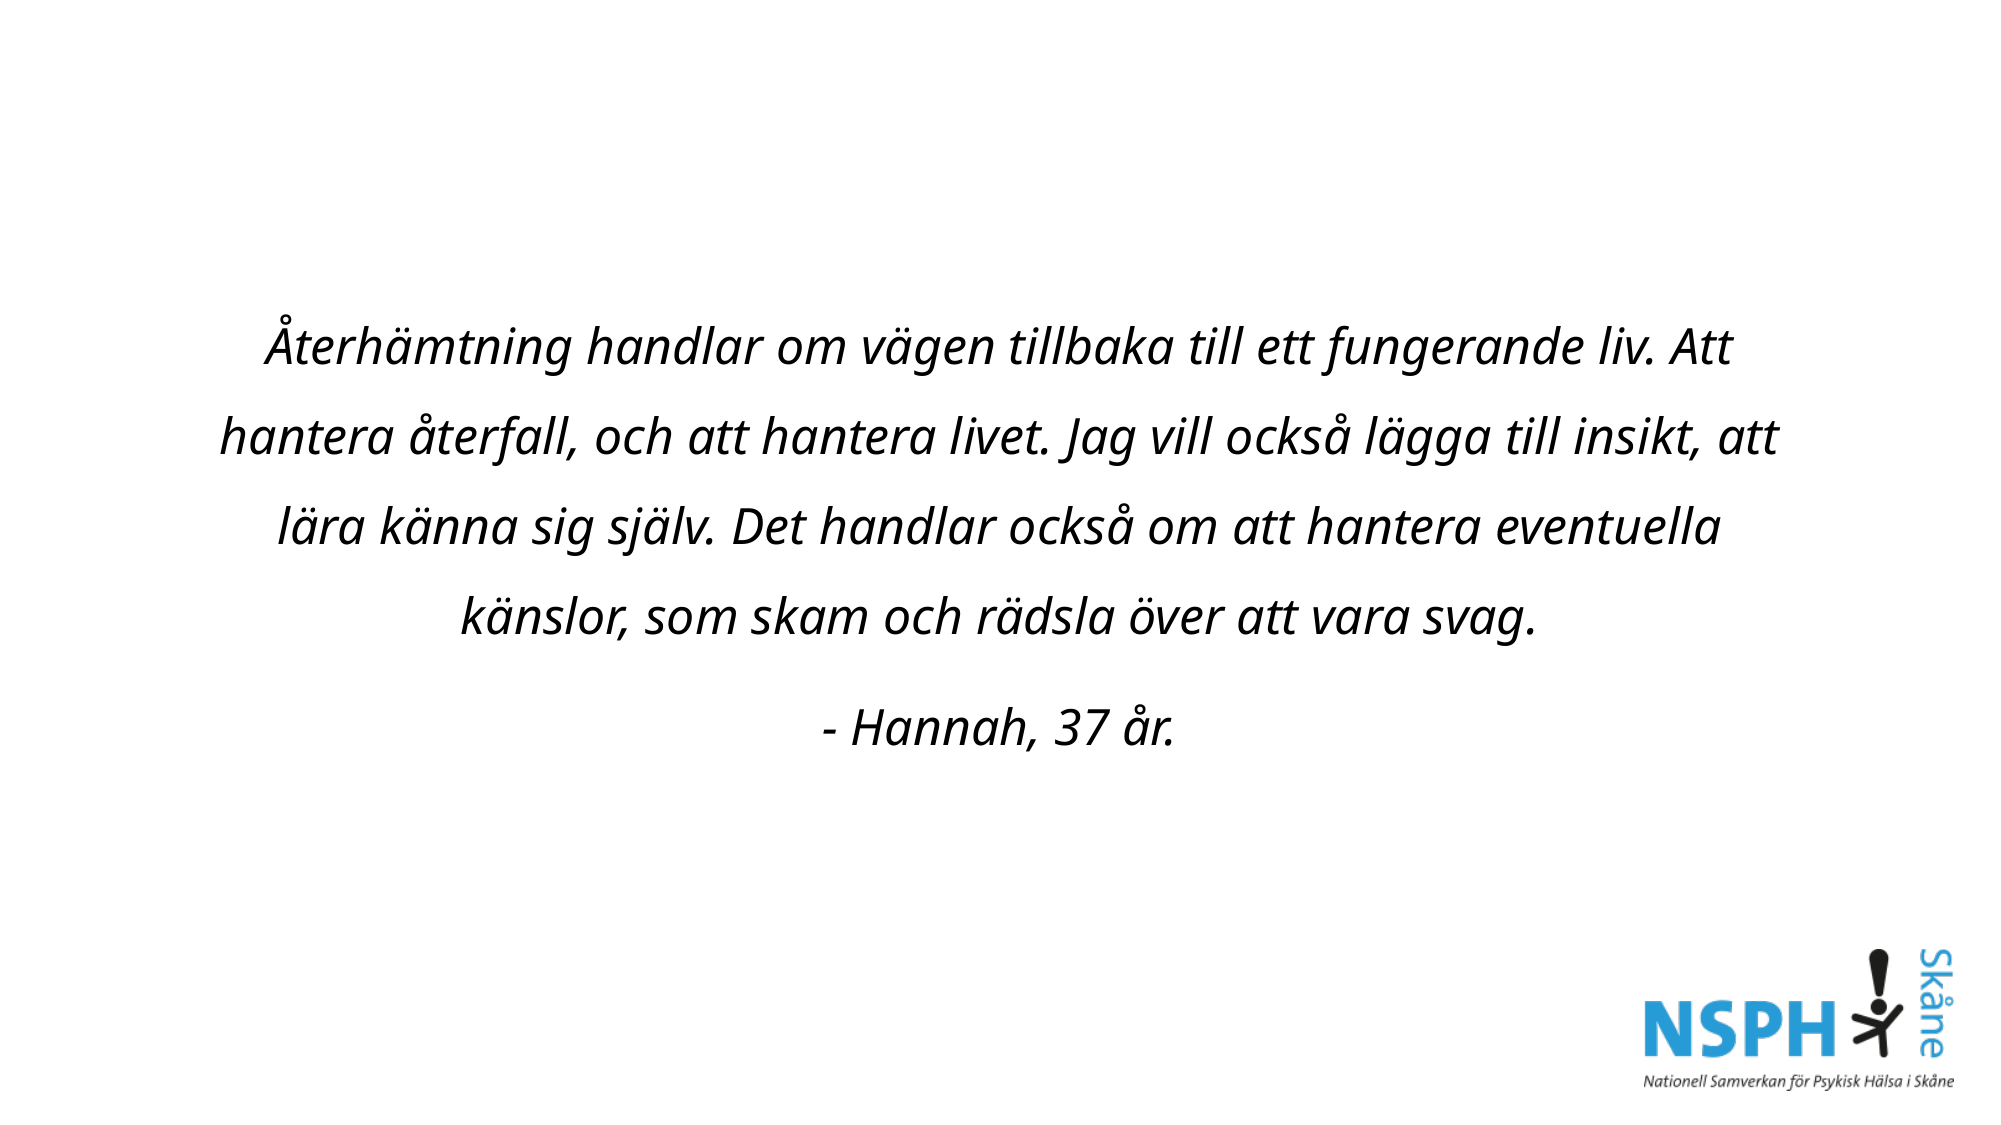

# Återhämtning handlar om vägen tillbaka till ett fungerande liv. Att hantera återfall, och att hantera livet. Jag vill också lägga till insikt, att lära känna sig själv. Det handlar också om att hantera eventuella känslor, som skam och rädsla över att vara svag.
- Hannah, 37 år.